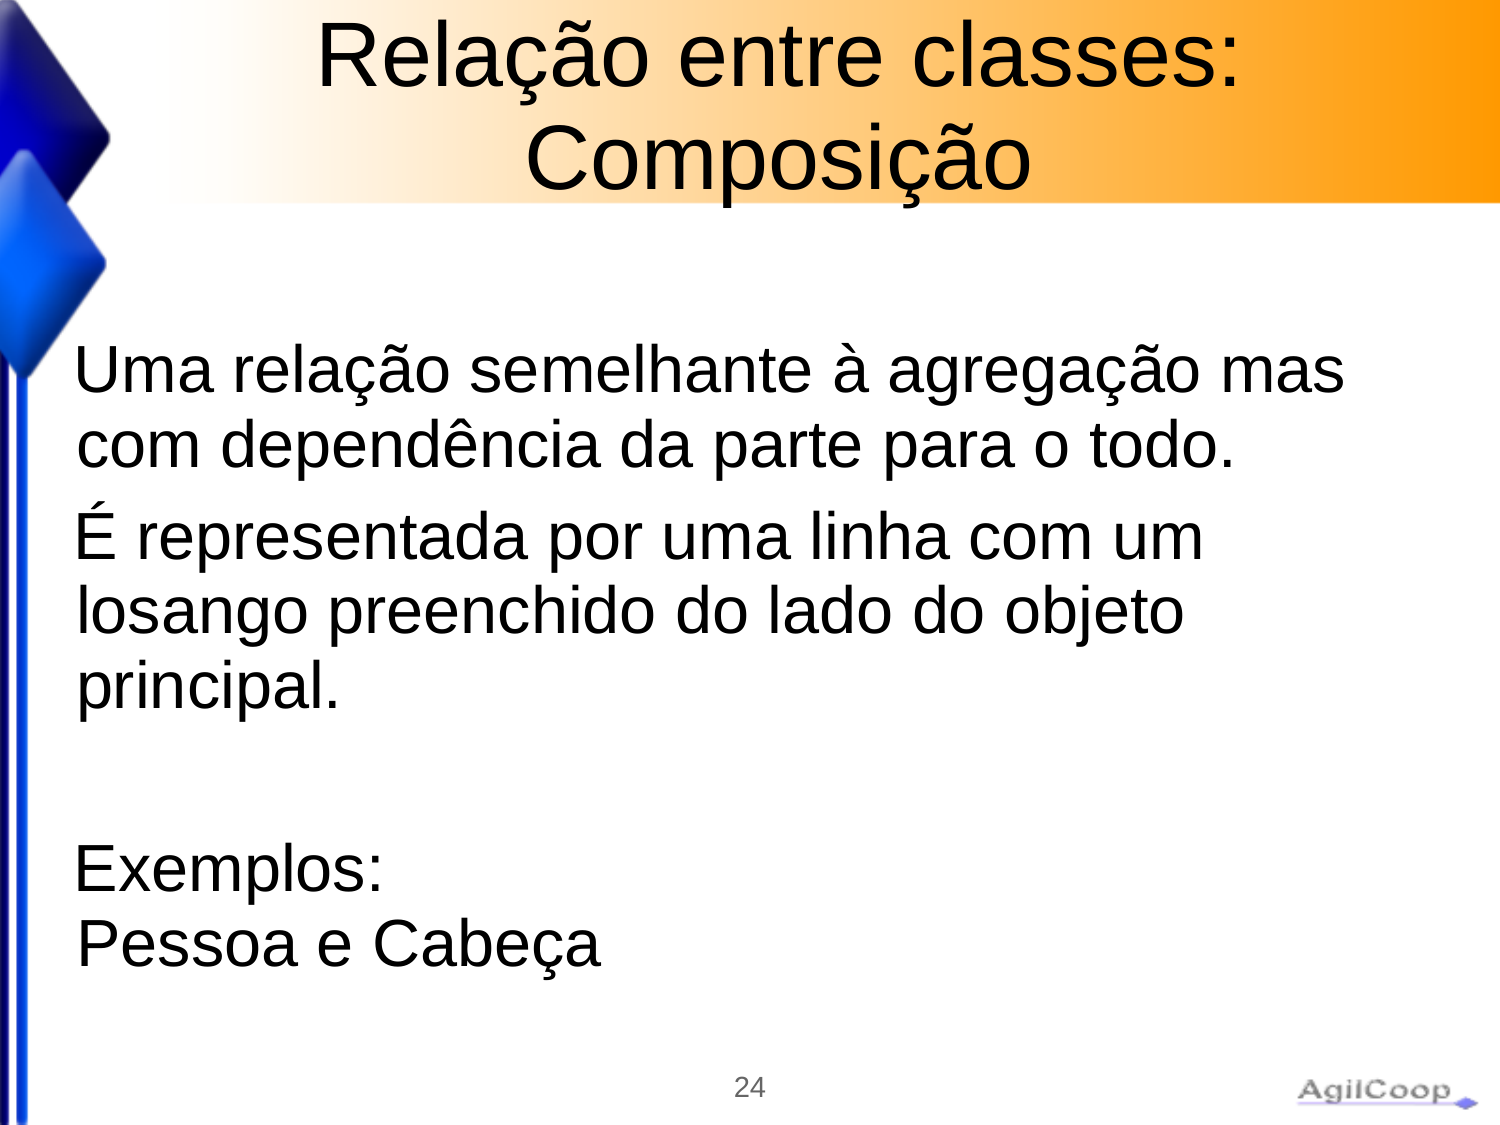

# Relação entre classes: Composição
Uma relação semelhante à agregação mas com dependência da parte para o todo.
É representada por uma linha com um losango preenchido do lado do objeto principal.
Exemplos:
Pessoa e Cabeça
24